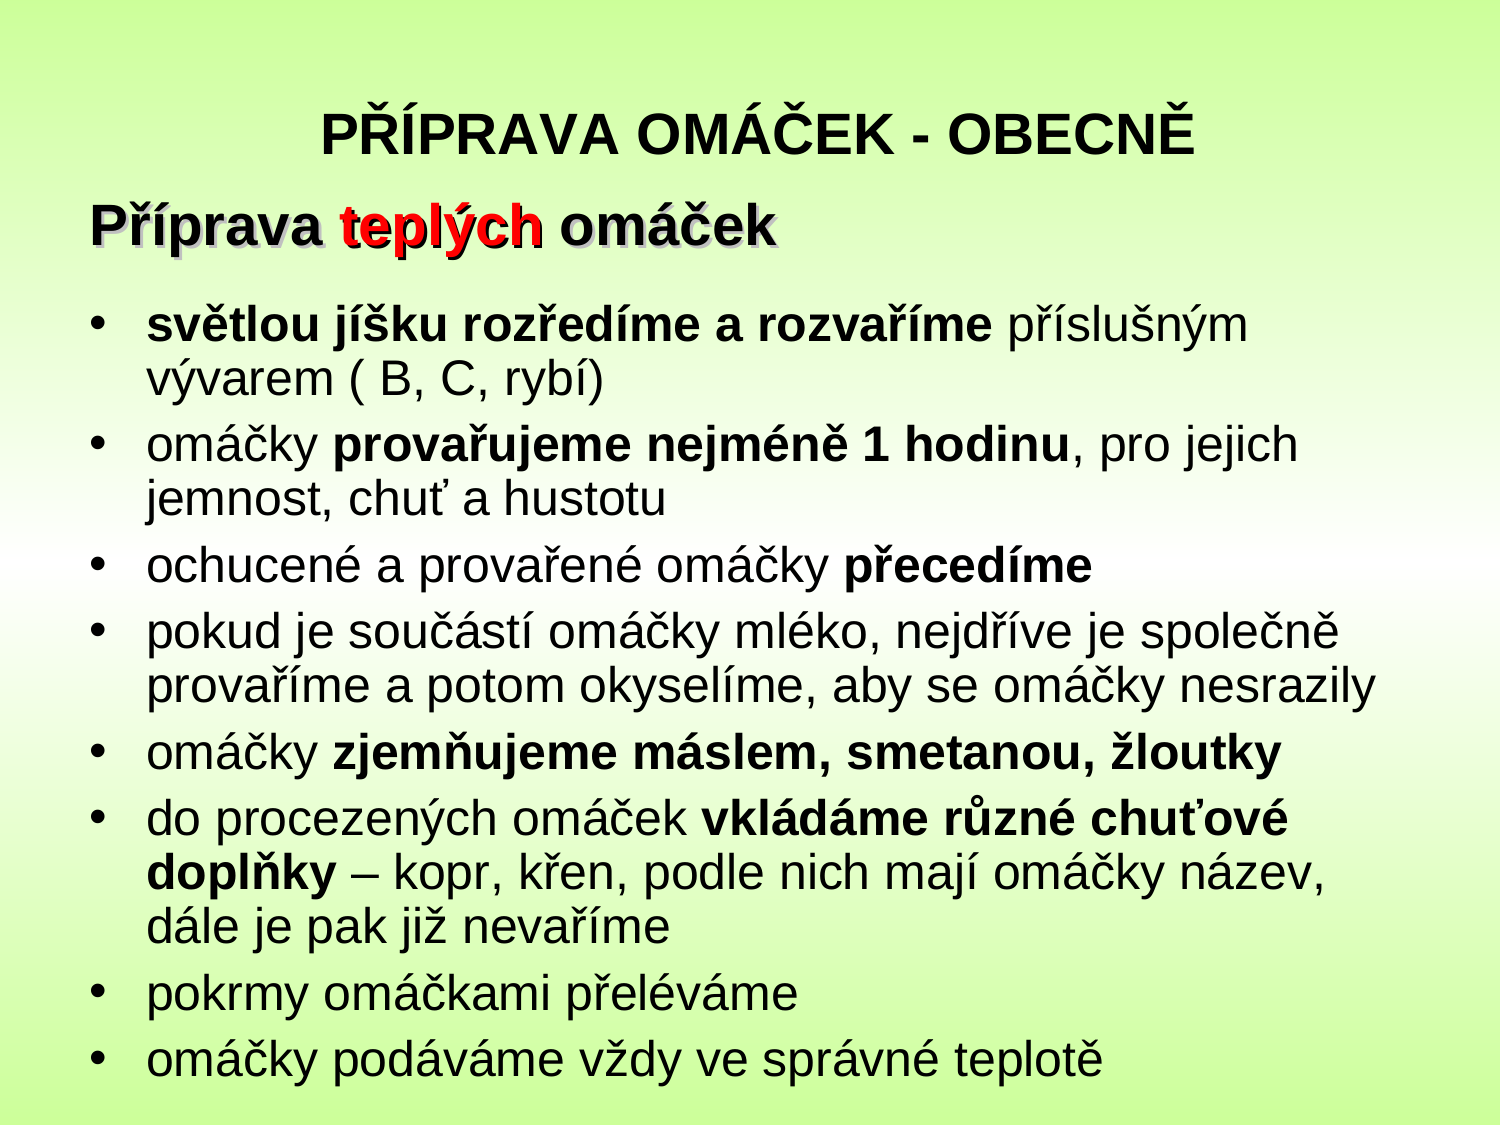

# PŘÍPRAVA OMÁČEK - OBECNĚ
Příprava teplých omáček
světlou jíšku rozředíme a rozvaříme příslušným vývarem ( B, C, rybí)
omáčky provařujeme nejméně 1 hodinu, pro jejich jemnost, chuť a hustotu
ochucené a provařené omáčky přecedíme
pokud je součástí omáčky mléko, nejdříve je společně provaříme a potom okyselíme, aby se omáčky nesrazily
omáčky zjemňujeme máslem, smetanou, žloutky
do procezených omáček vkládáme různé chuťové doplňky – kopr, křen, podle nich mají omáčky název, dále je pak již nevaříme
pokrmy omáčkami přeléváme
omáčky podáváme vždy ve správné teplotě